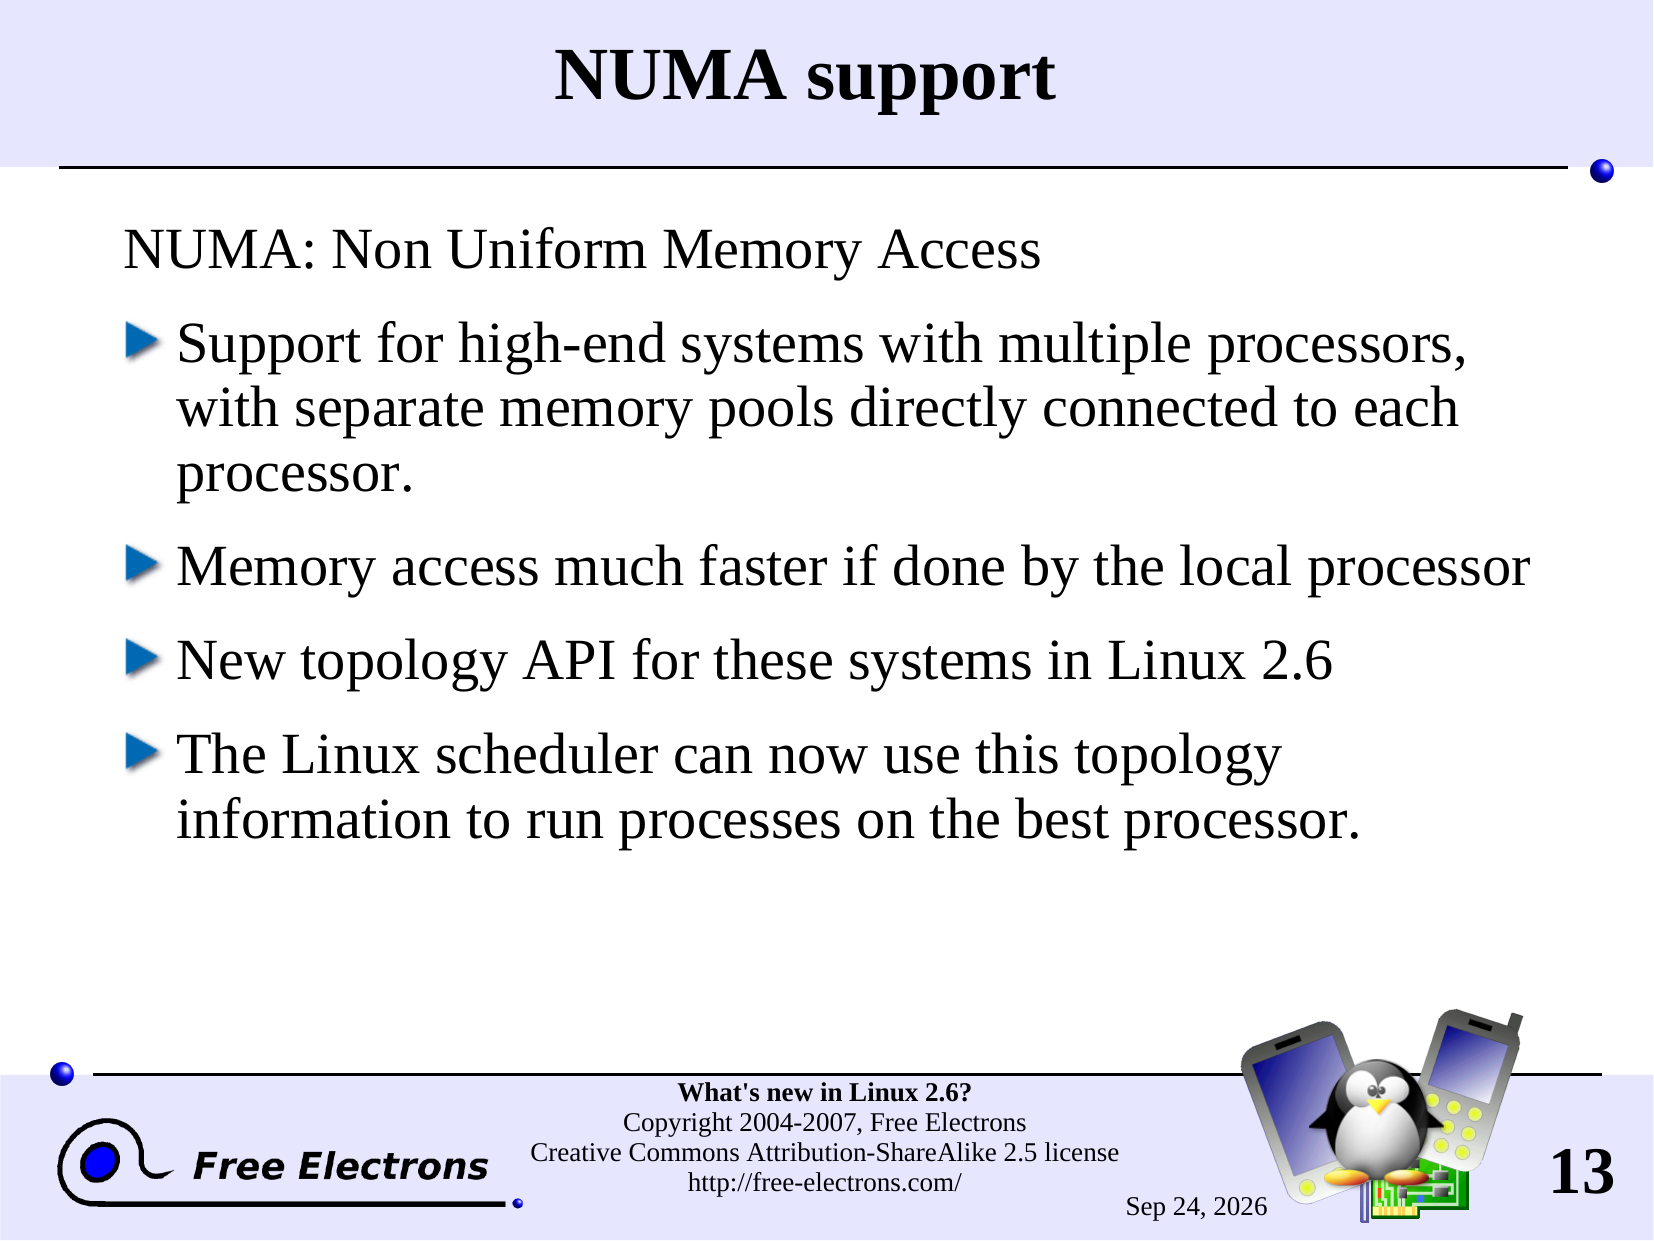

# NUMA support
NUMA: Non Uniform Memory Access
Support for high-end systems with multiple processors, with separate memory pools directly connected to each processor.
Memory access much faster if done by the local processor
New topology API for these systems in Linux 2.6
The Linux scheduler can now use this topology information to run processes on the best processor.